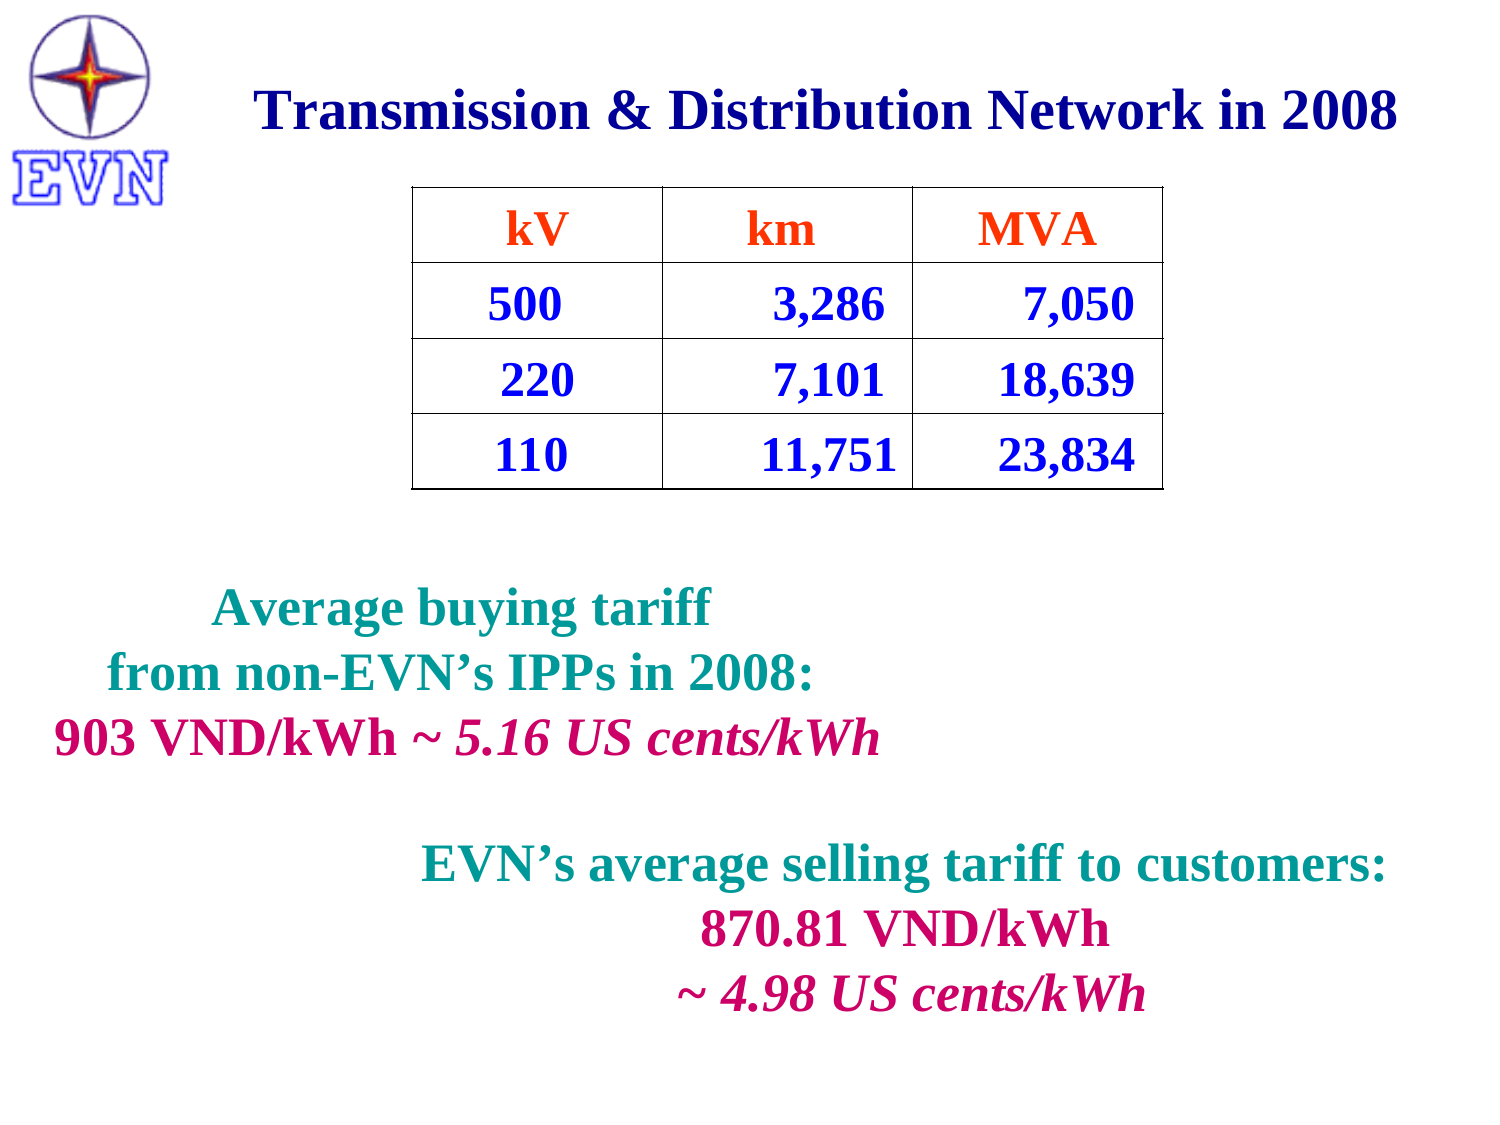

# Transmission & Distribution Network in 2008
| kV | km | MVA |
| --- | --- | --- |
| 500 | 3,286 | 7,050 |
| 220 | 7,101 | 18,639 |
| 110 | 11,751 | 23,834 |
Average buying tariff
from non-EVN’s IPPs in 2008:
903 VND/kWh ~ 5.16 US cents/kWh
EVN’s average selling tariff to customers:
870.81 VND/kWh
~ 4.98 US cents/kWh